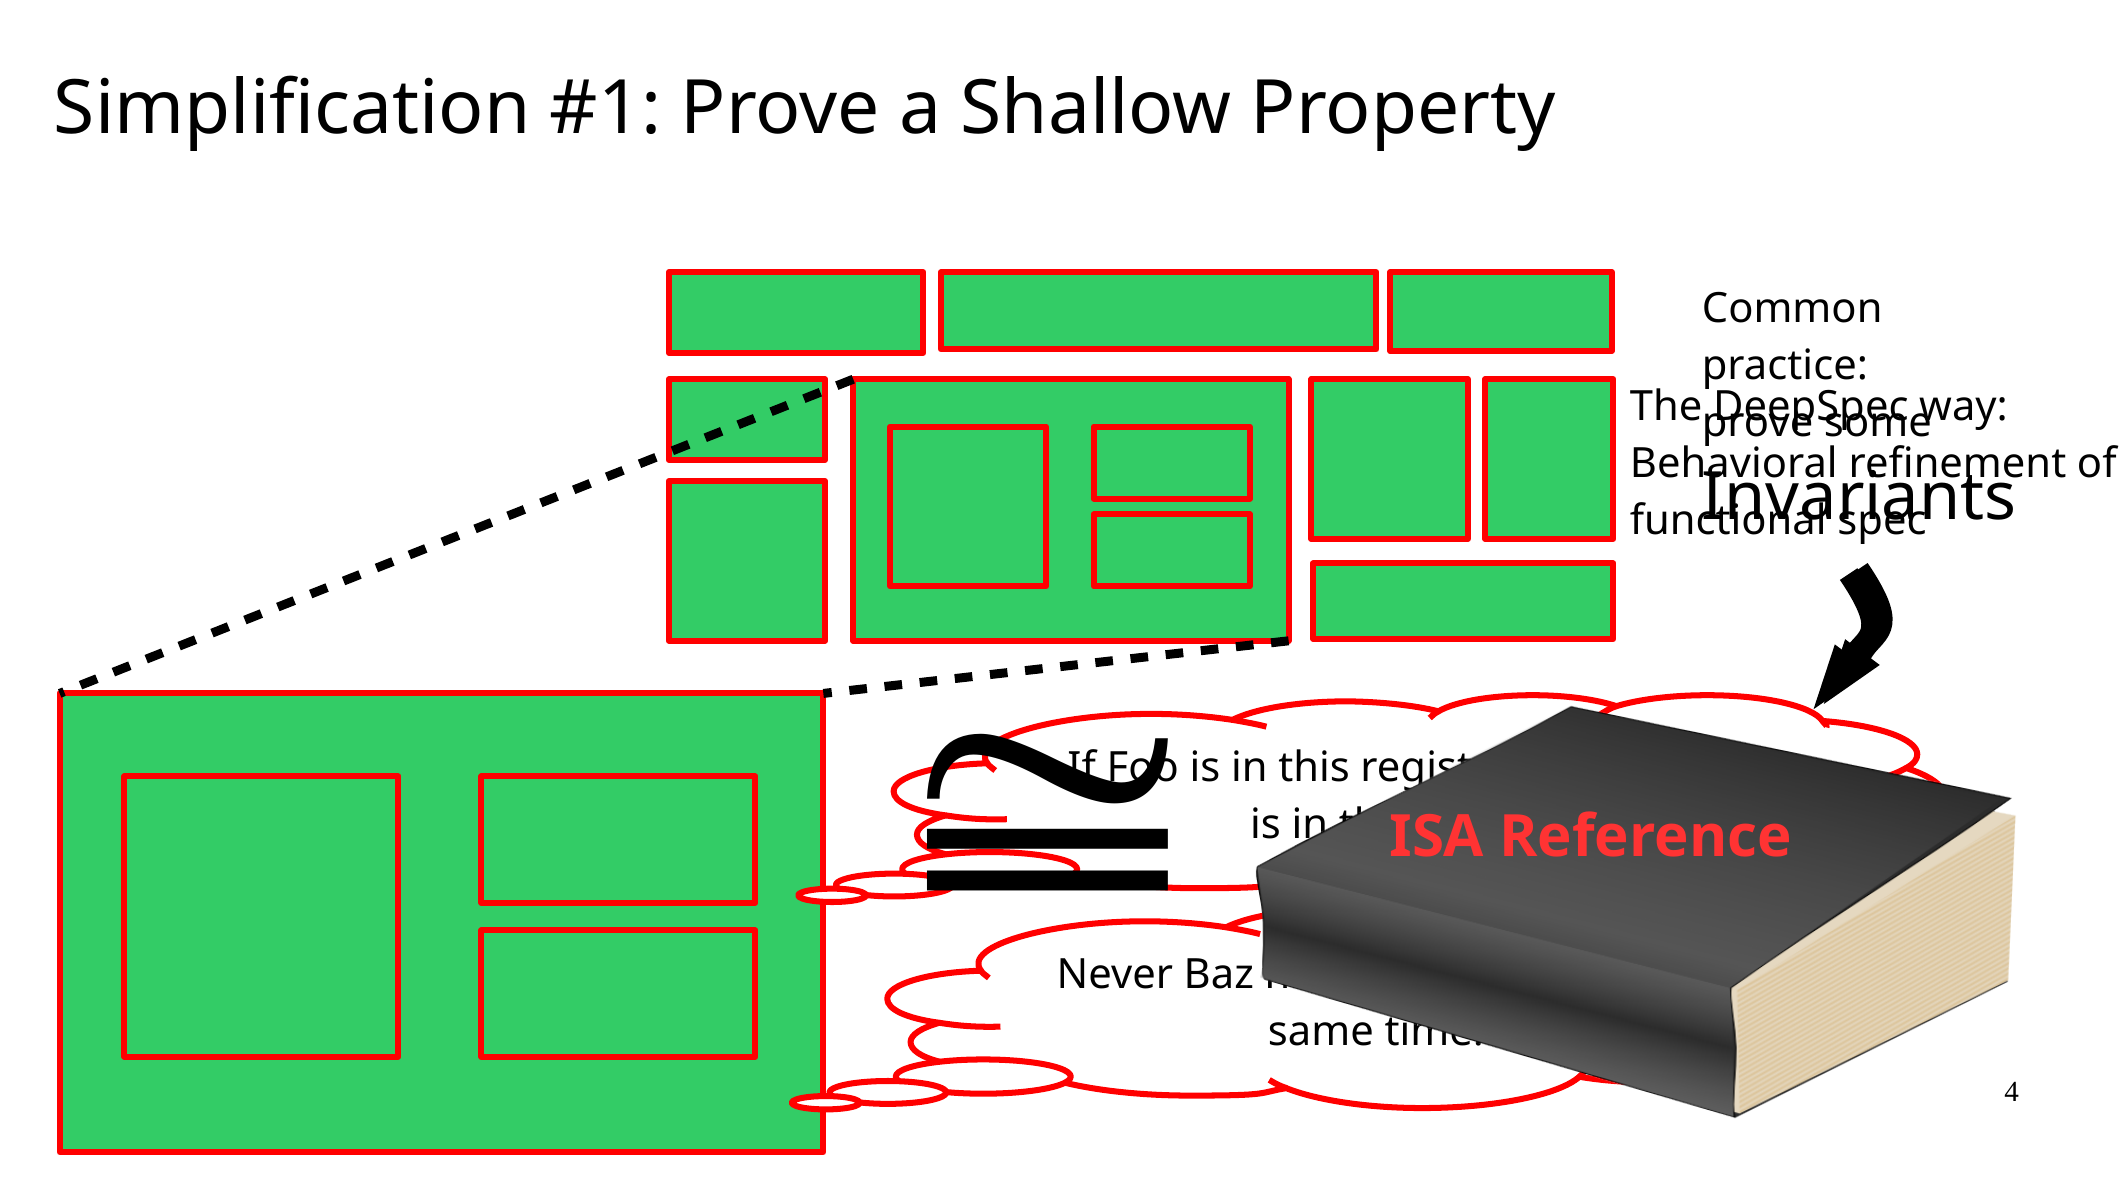

Simplification #1: Prove a Shallow Property
Common
practice:
prove some
Invariants
If Foo is in this register, then Bar is in that one.
Never Baz here and Qux there at same time.
The DeepSpec way:
Behavioral refinement of functional spec
≅
ISA Reference
4